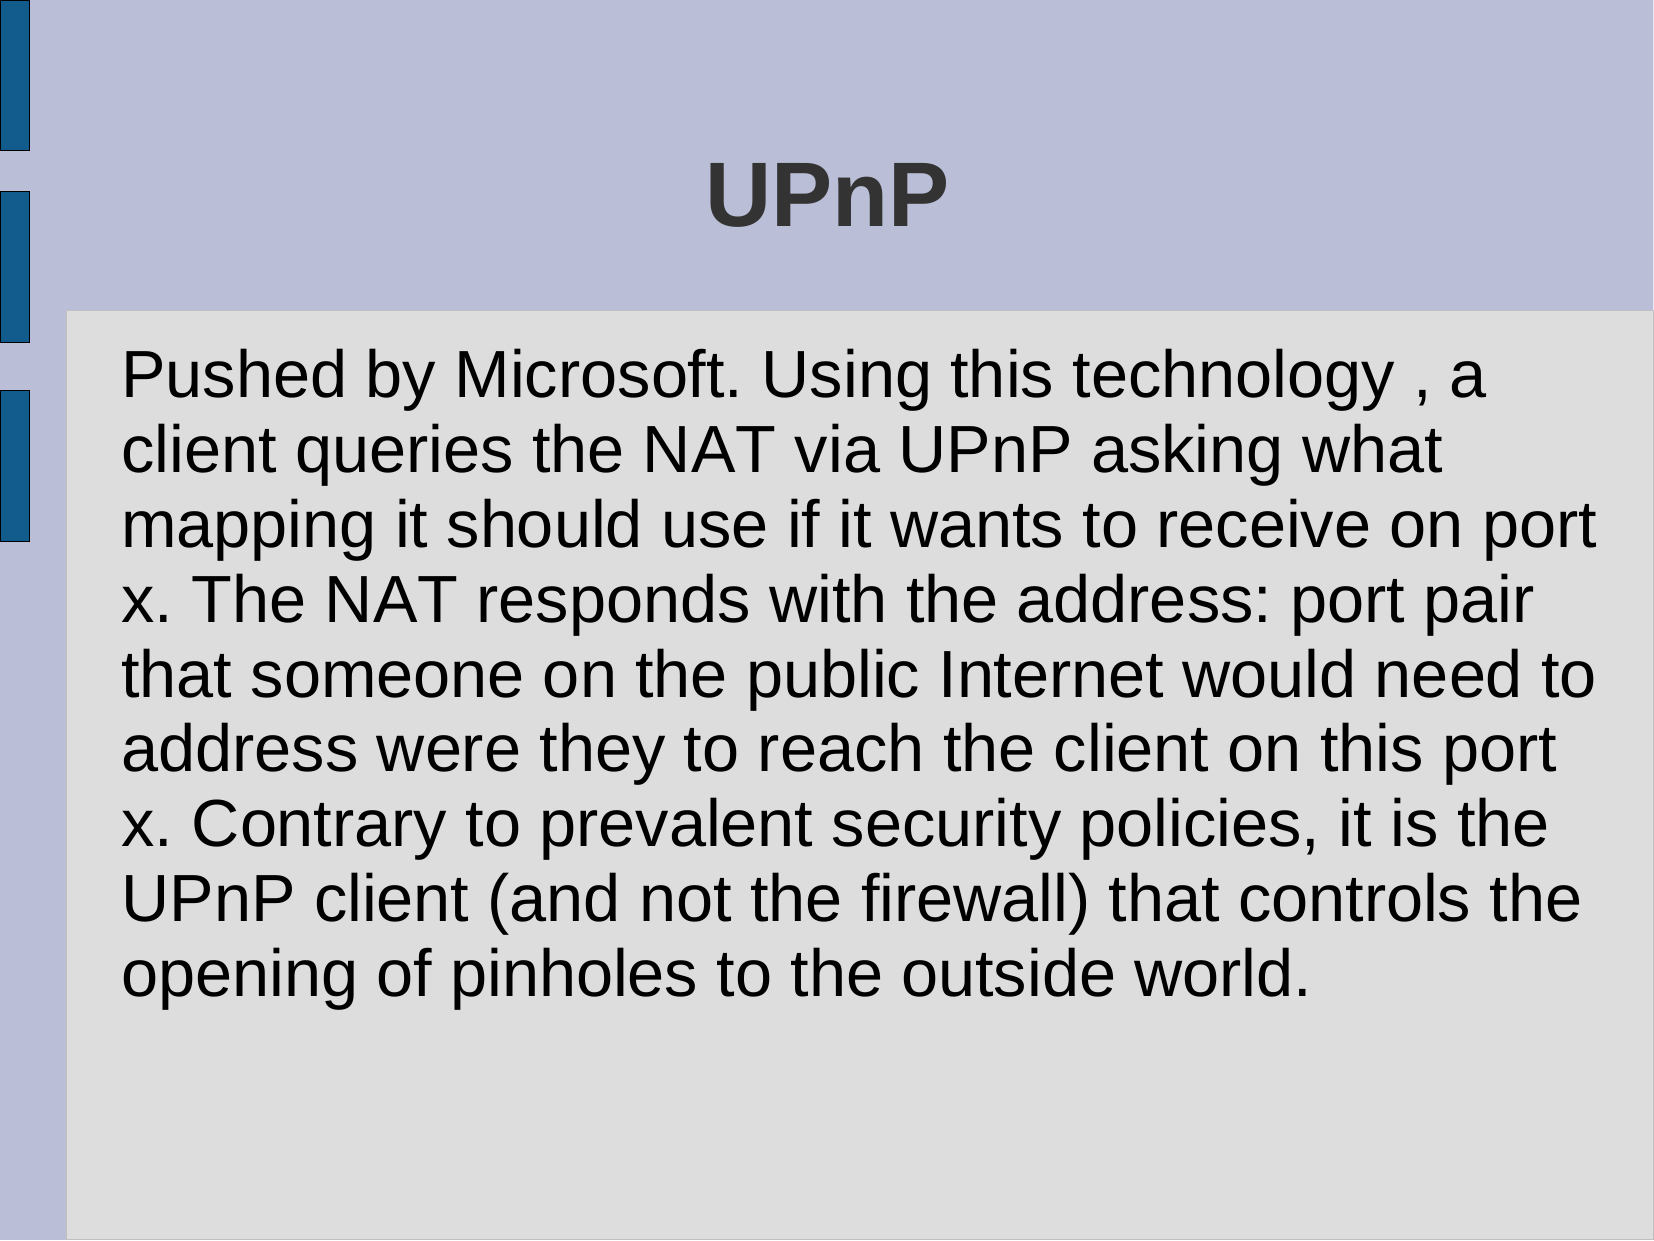

# UPnP
Pushed by Microsoft. Using this technology , a client queries the NAT via UPnP asking what mapping it should use if it wants to receive on port x. The NAT responds with the address: port pair that someone on the public Internet would need to address were they to reach the client on this port x. Contrary to prevalent security policies, it is the UPnP client (and not the firewall) that controls the opening of pinholes to the outside world.